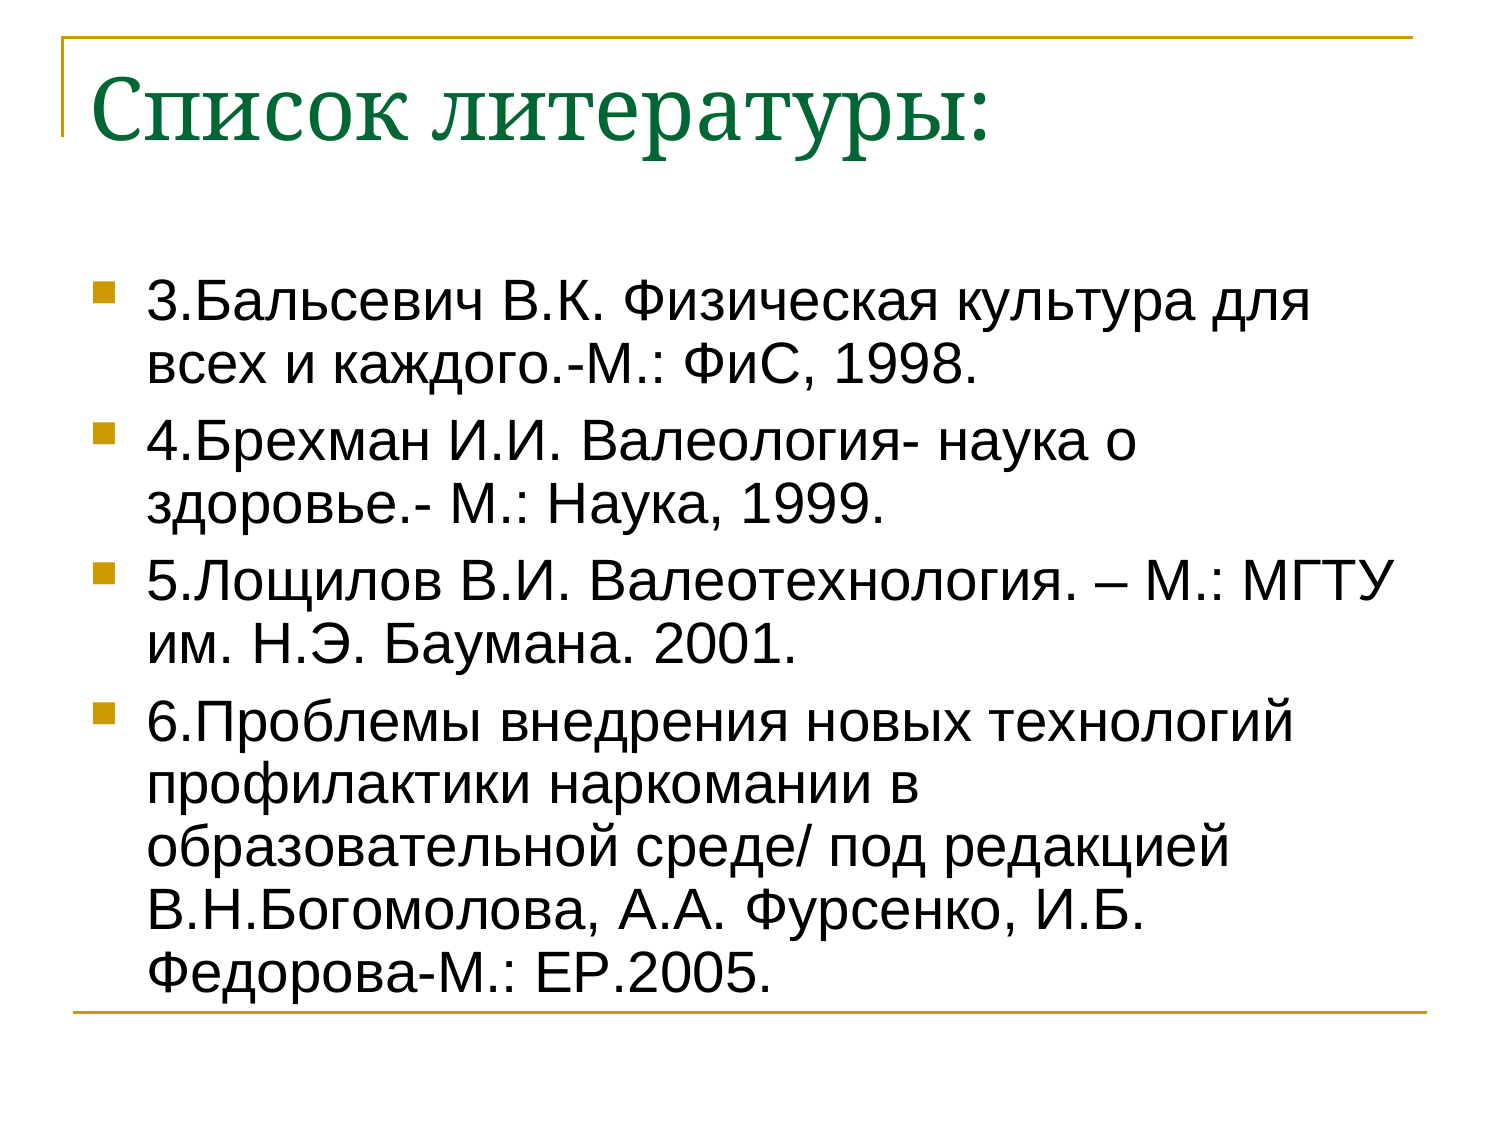

# Список литературы:
3.Бальсевич В.К. Физическая культура для всех и каждого.-М.: ФиС, 1998.
4.Брехман И.И. Валеология- наука о здоровье.- М.: Наука, 1999.
5.Лощилов В.И. Валеотехнология. – М.: МГТУ им. Н.Э. Баумана. 2001.
6.Проблемы внедрения новых технологий профилактики наркомании в образовательной среде/ под редакцией В.Н.Богомолова, А.А. Фурсенко, И.Б. Федорова-М.: ЕР.2005.